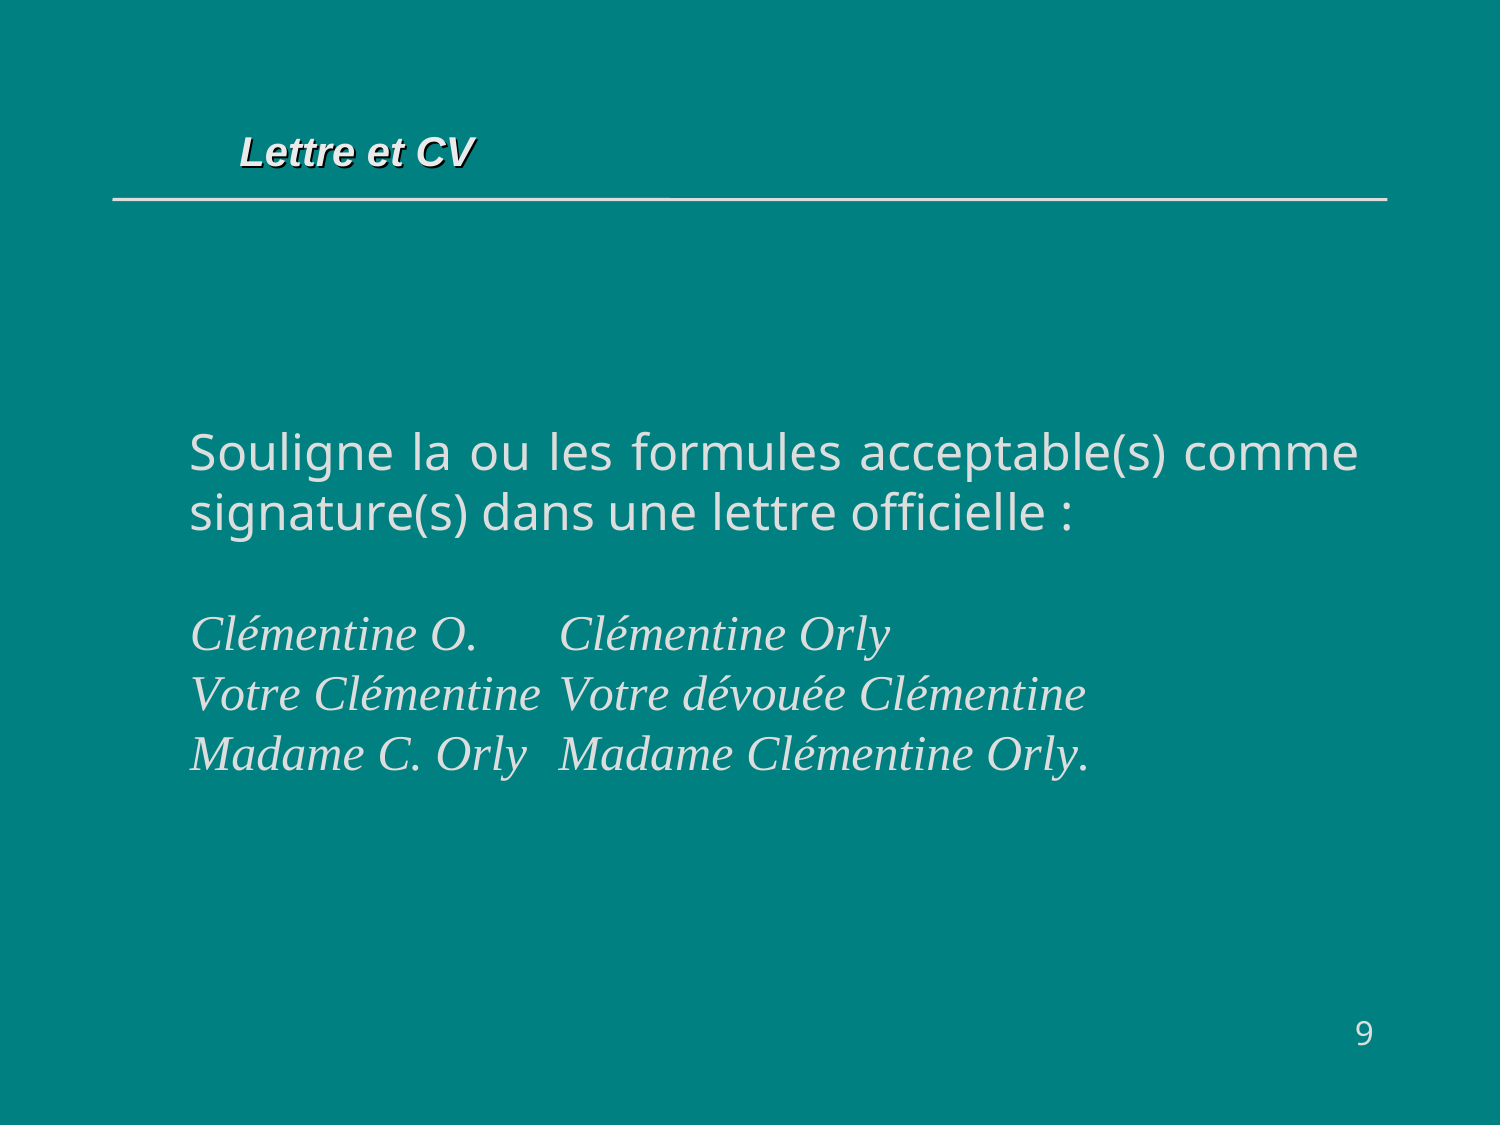

Lettre et CV
Souligne la ou les formules acceptable(s) comme signature(s) dans une lettre officielle :
Clémentine O.	 Clémentine Orly
Votre Clémentine	 Votre dévouée Clémentine
Madame C. Orly	 Madame Clémentine Orly.
9